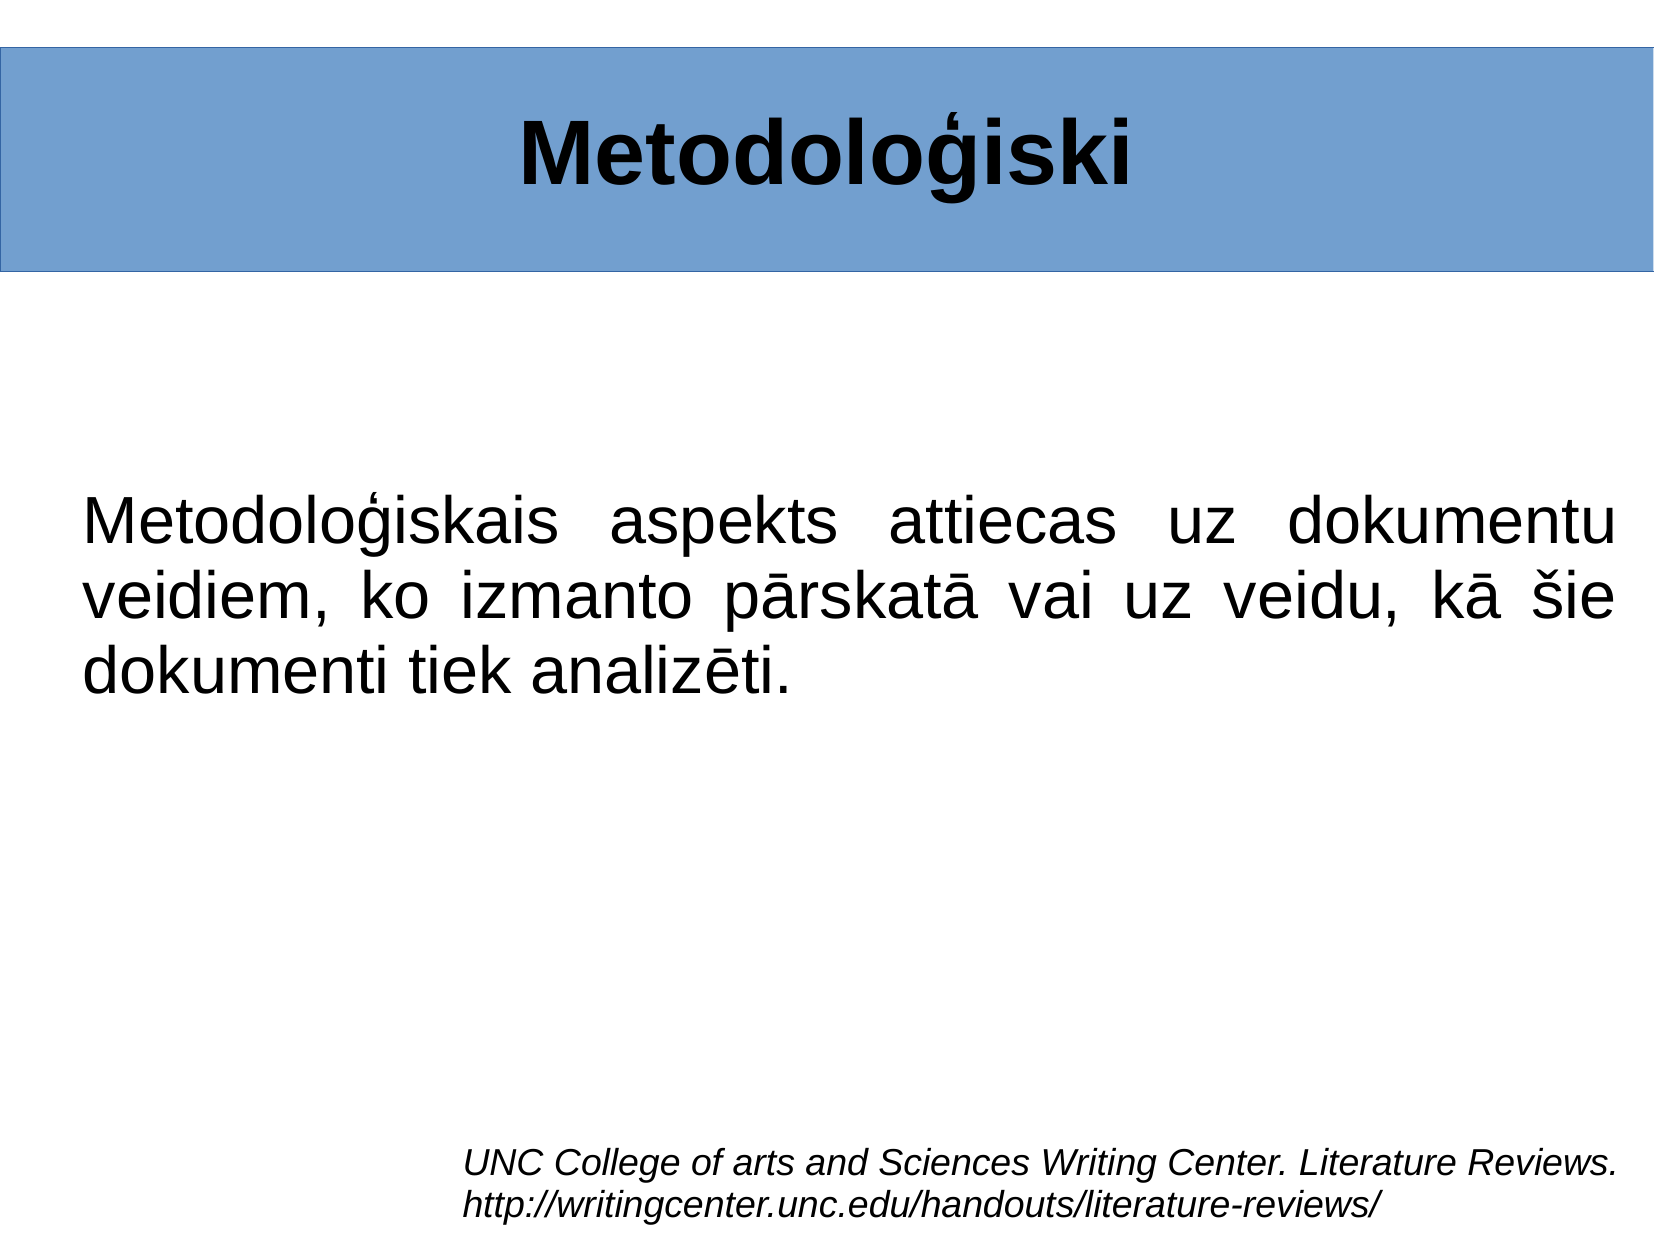

# Metodoloģiski
Metodoloģiskais aspekts attiecas uz dokumentu veidiem, ko izmanto pārskatā vai uz veidu, kā šie dokumenti tiek analizēti.
UNC College of arts and Sciences Writing Center. Literature Reviews.
http://writingcenter.unc.edu/handouts/literature-reviews/